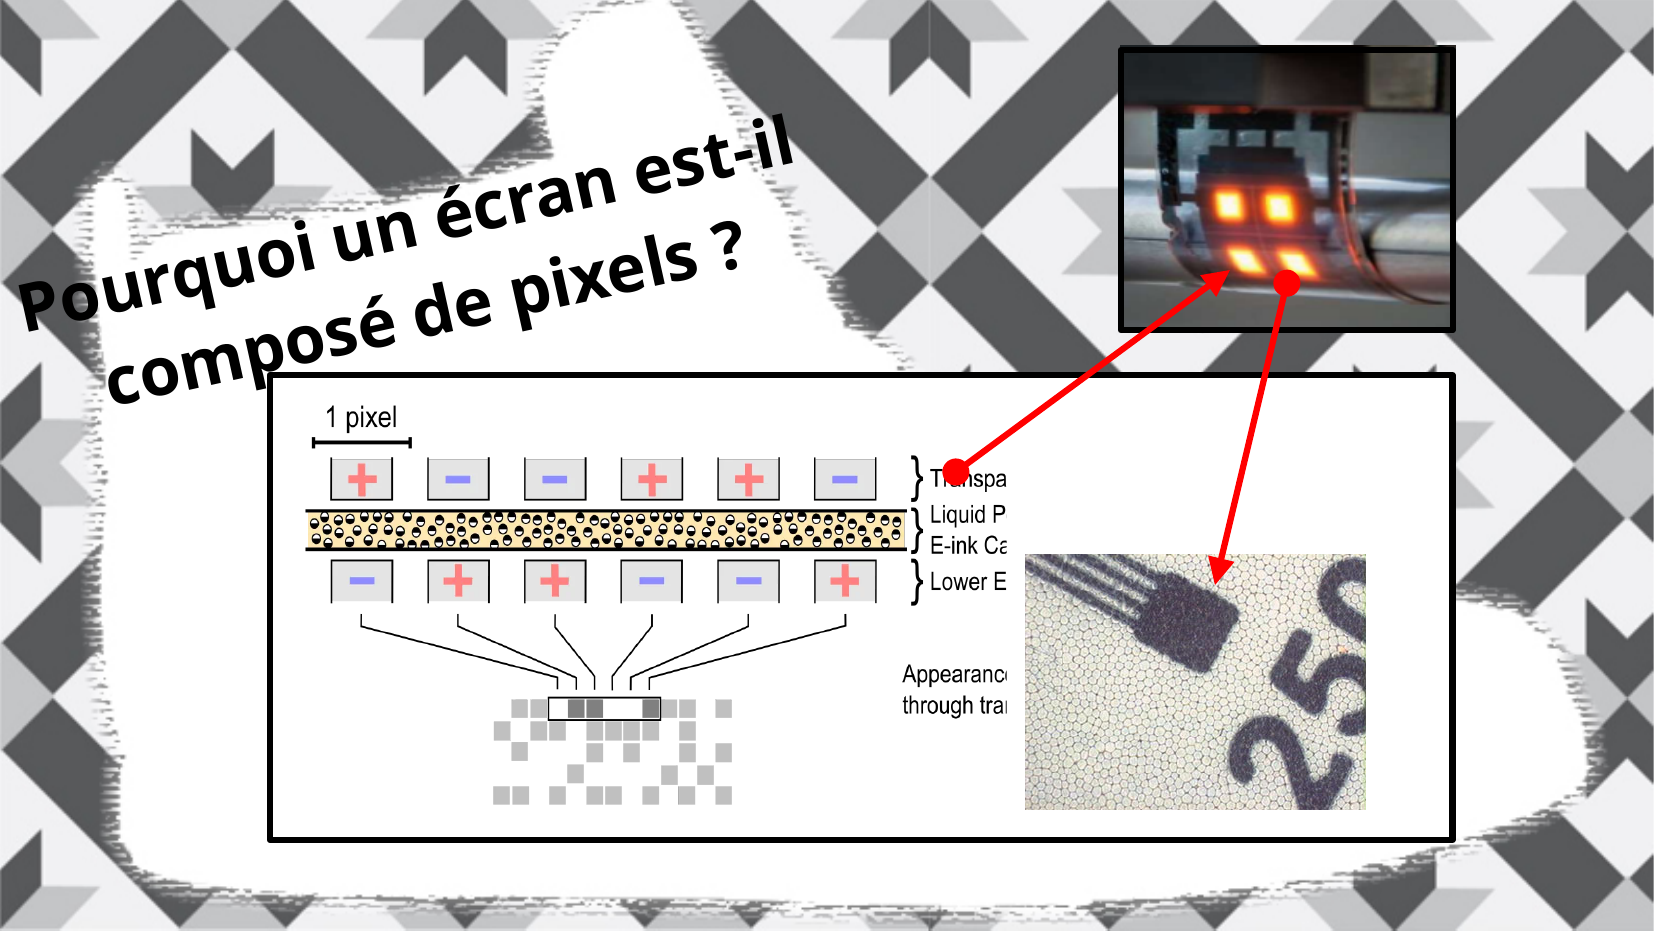

# Pourquoi un écran est-il composé de pixels ?